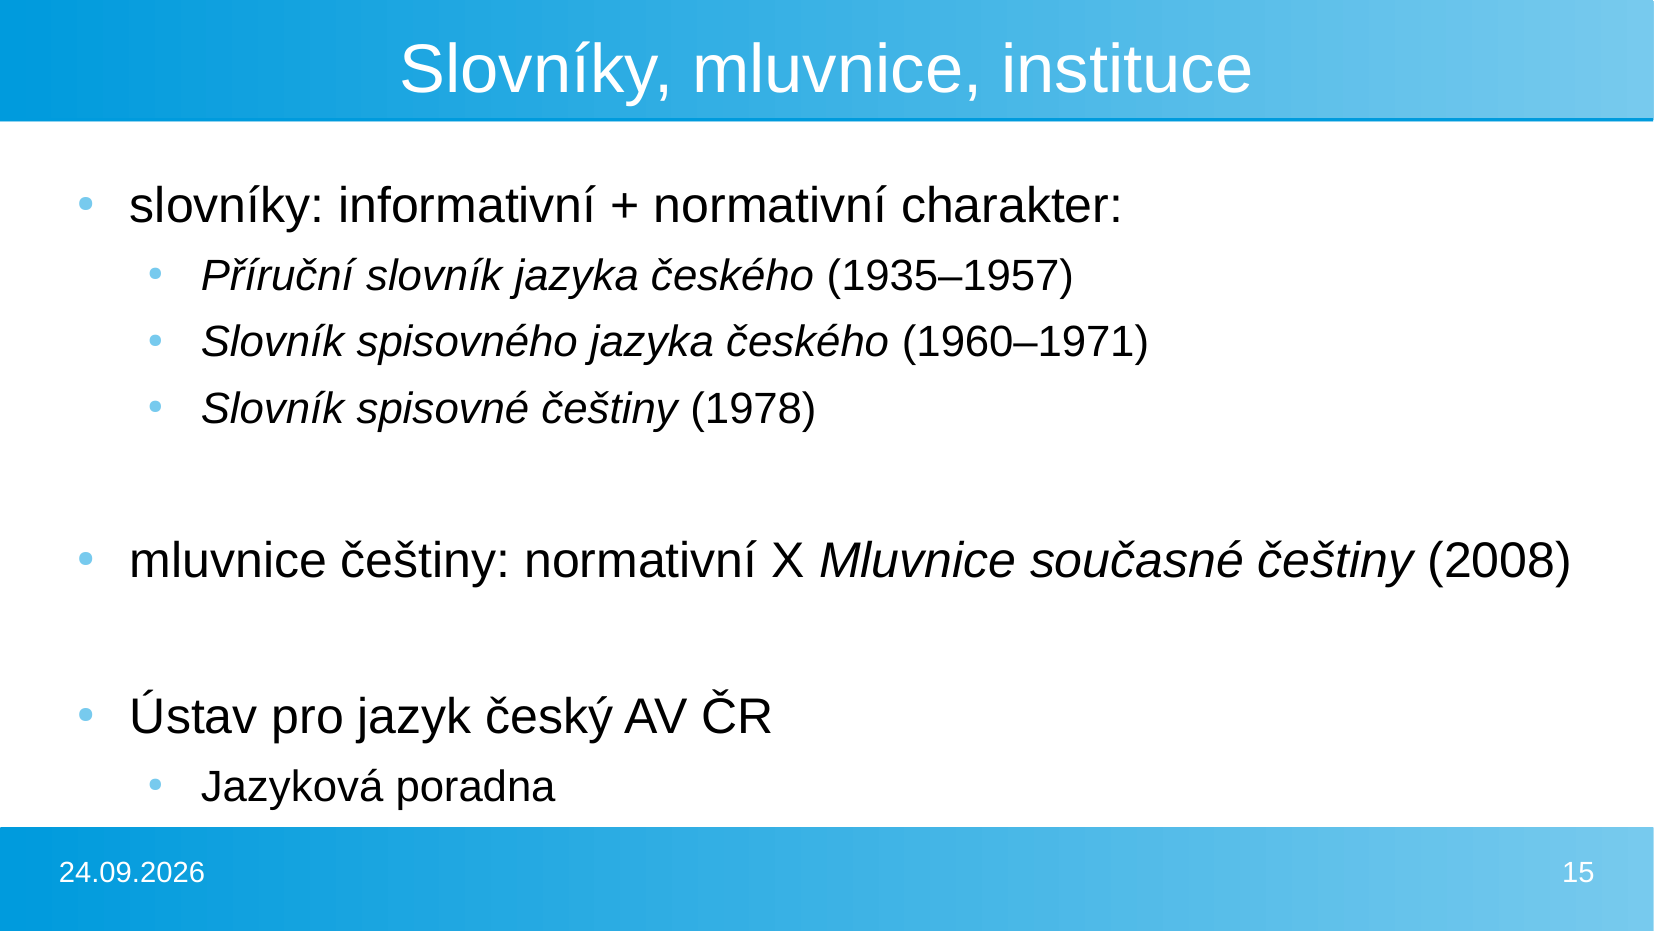

# Slovníky, mluvnice, instituce
slovníky: informativní + normativní charakter:
Příruční slovník jazyka českého (1935–1957)
Slovník spisovného jazyka českého (1960–1971)
Slovník spisovné češtiny (1978)
mluvnice češtiny: normativní X Mluvnice současné češtiny (2008)
Ústav pro jazyk český AV ČR
Jazyková poradna
15